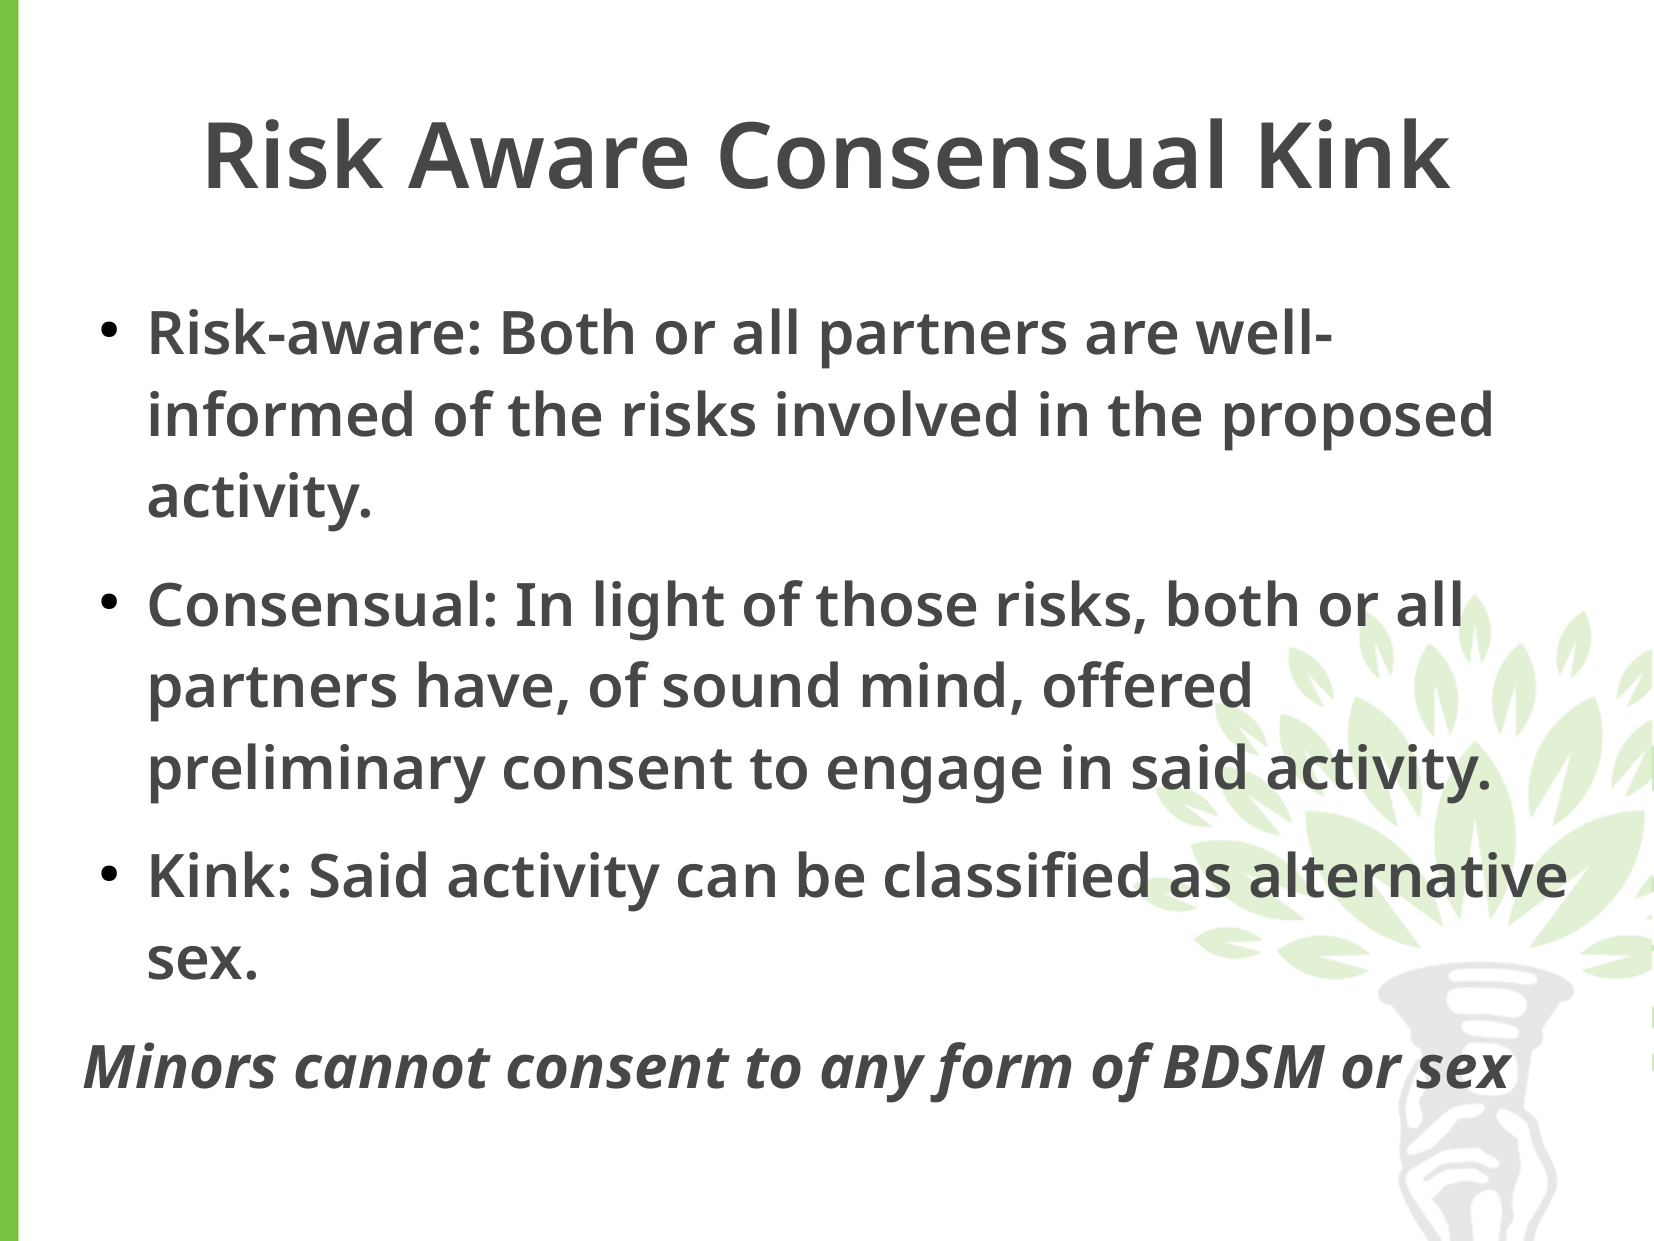

# Risk Aware Consensual Kink
Risk-aware: Both or all partners are well-informed of the risks involved in the proposed activity.
Consensual: In light of those risks, both or all partners have, of sound mind, offered preliminary consent to engage in said activity.
Kink: Said activity can be classified as alternative sex.
Minors cannot consent to any form of BDSM or sex